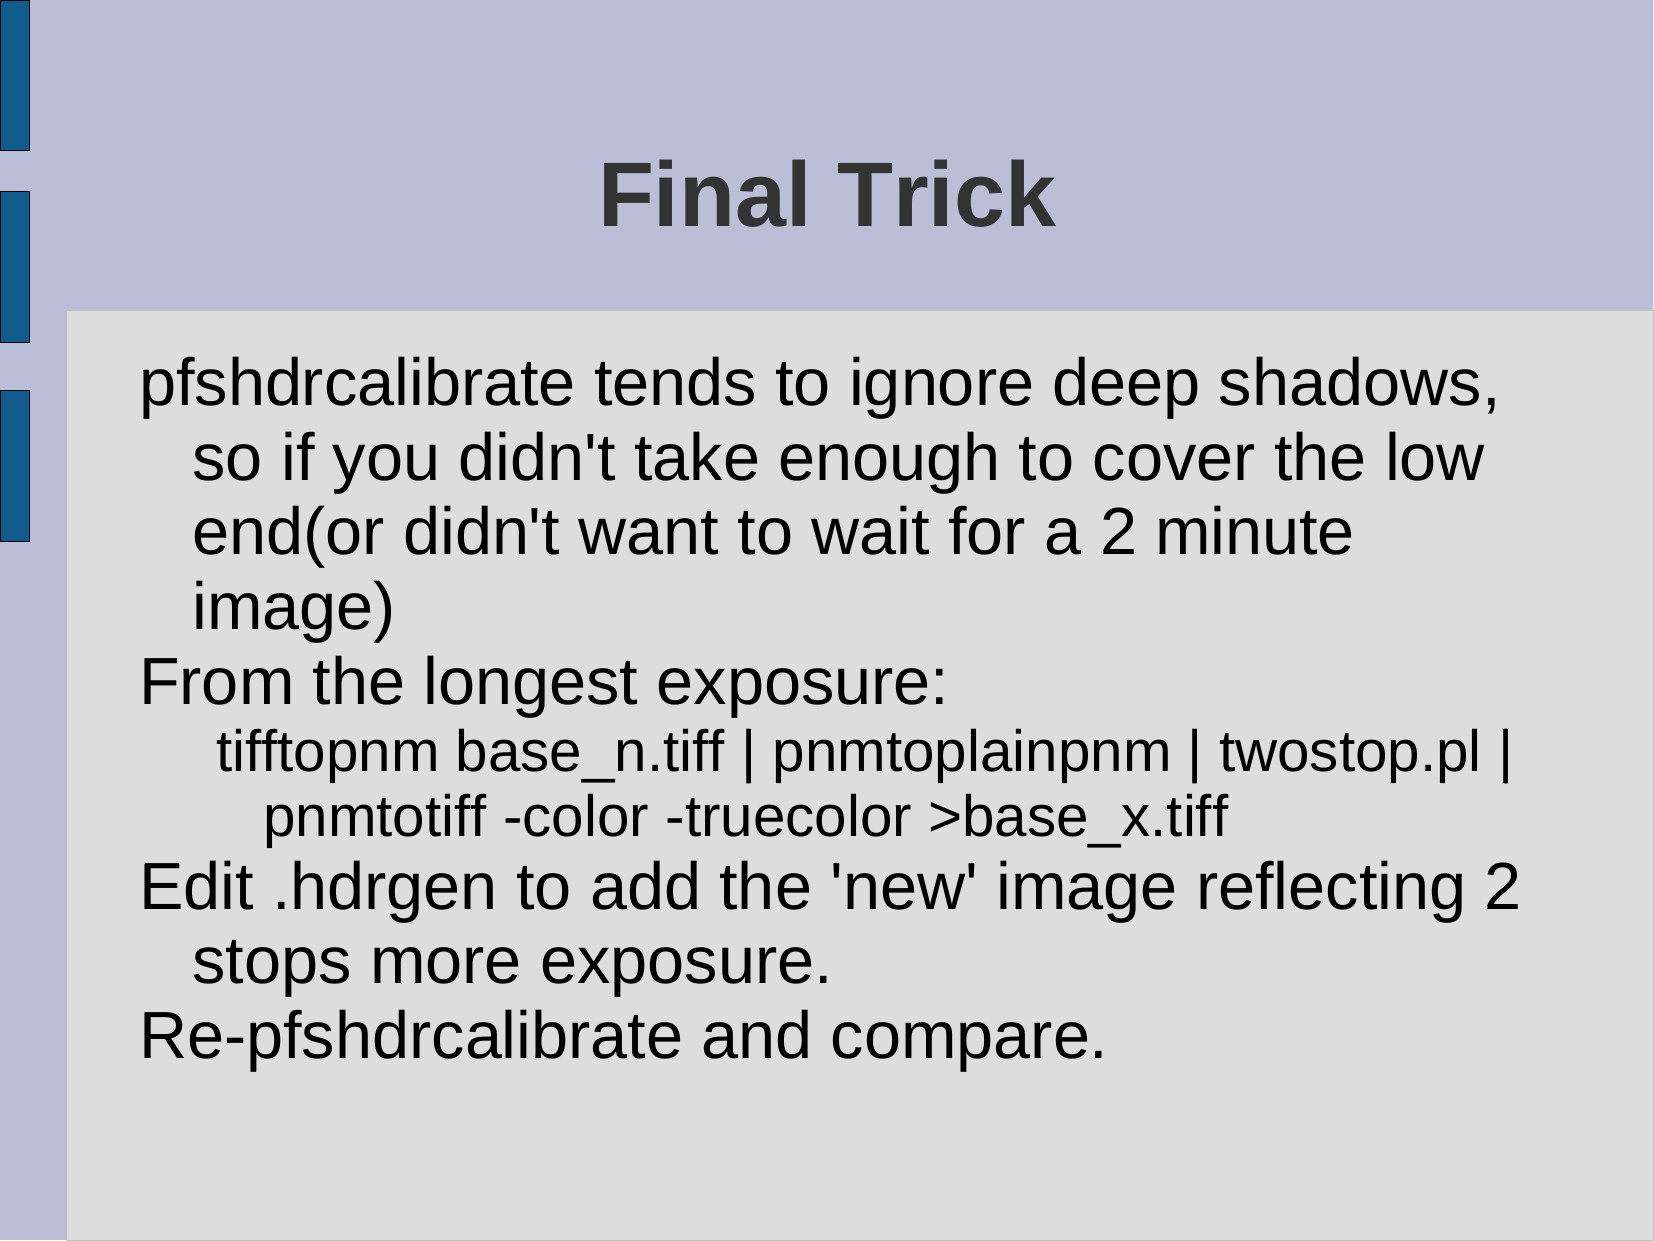

# Final Trick
pfshdrcalibrate tends to ignore deep shadows, so if you didn't take enough to cover the low end(or didn't want to wait for a 2 minute image)
From the longest exposure:
tifftopnm base_n.tiff | pnmtoplainpnm | twostop.pl | pnmtotiff -color -truecolor >base_x.tiff
Edit .hdrgen to add the 'new' image reflecting 2 stops more exposure.
Re-pfshdrcalibrate and compare.